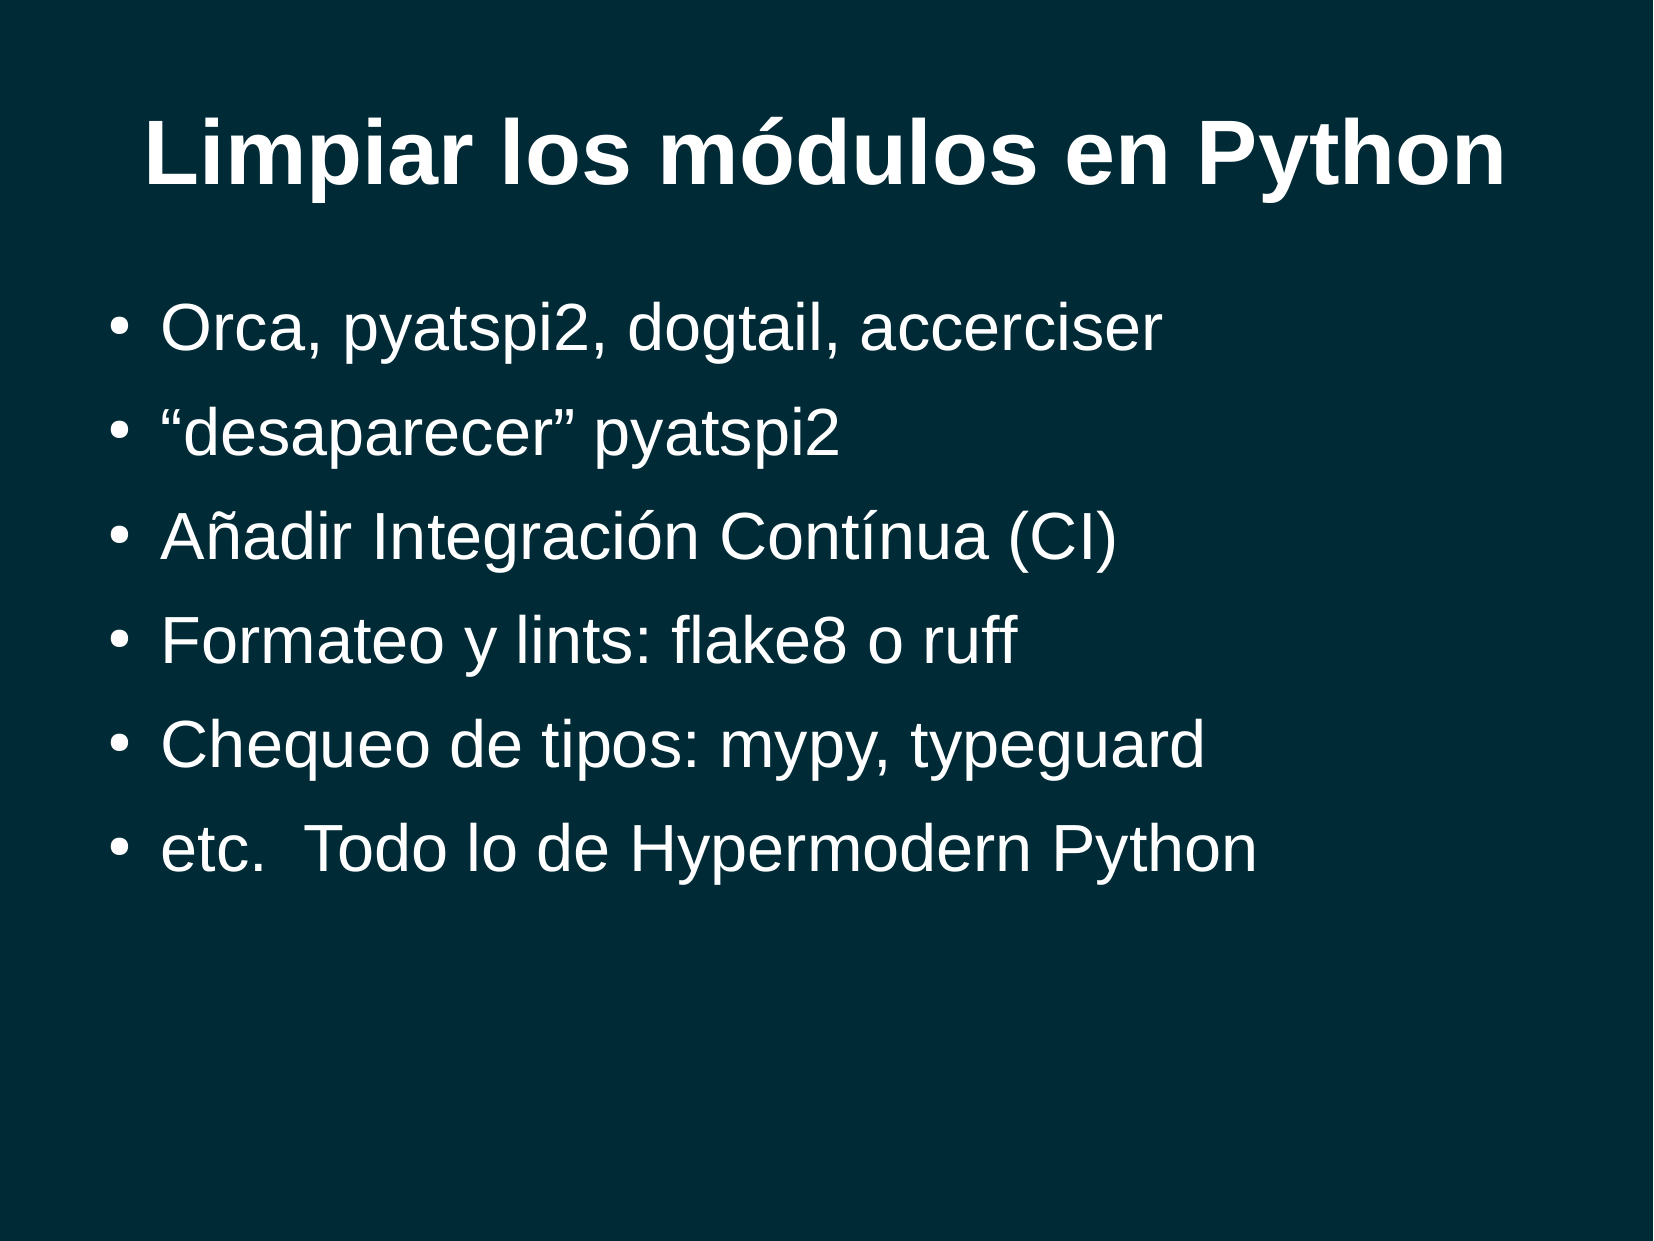

# Limpiar los módulos en Python
Orca, pyatspi2, dogtail, accerciser
“desaparecer” pyatspi2
Añadir Integración Contínua (CI)
Formateo y lints: flake8 o ruff
Chequeo de tipos: mypy, typeguard
etc. Todo lo de Hypermodern Python